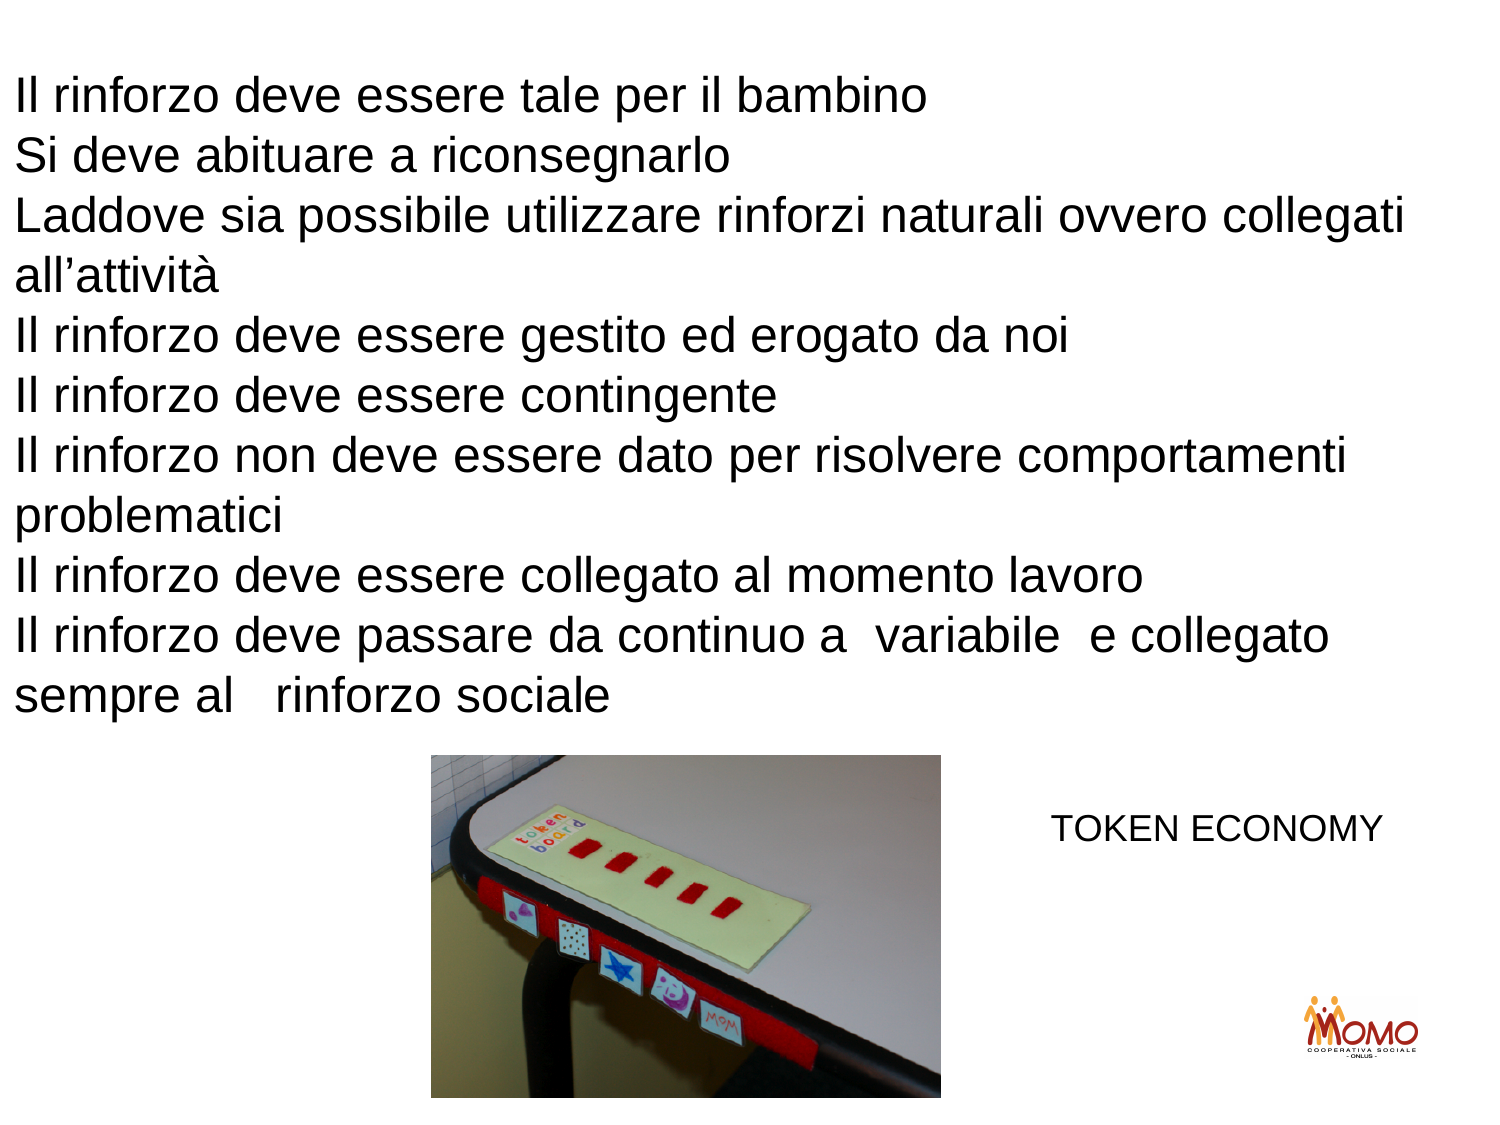

Il rinforzo deve essere tale per il bambino
Si deve abituare a riconsegnarlo
Laddove sia possibile utilizzare rinforzi naturali ovvero collegati all’attività
Il rinforzo deve essere gestito ed erogato da noi
Il rinforzo deve essere contingente
Il rinforzo non deve essere dato per risolvere comportamenti problematici
Il rinforzo deve essere collegato al momento lavoro
Il rinforzo deve passare da continuo a variabile e collegato sempre al rinforzo sociale
TOKEN ECONOMY